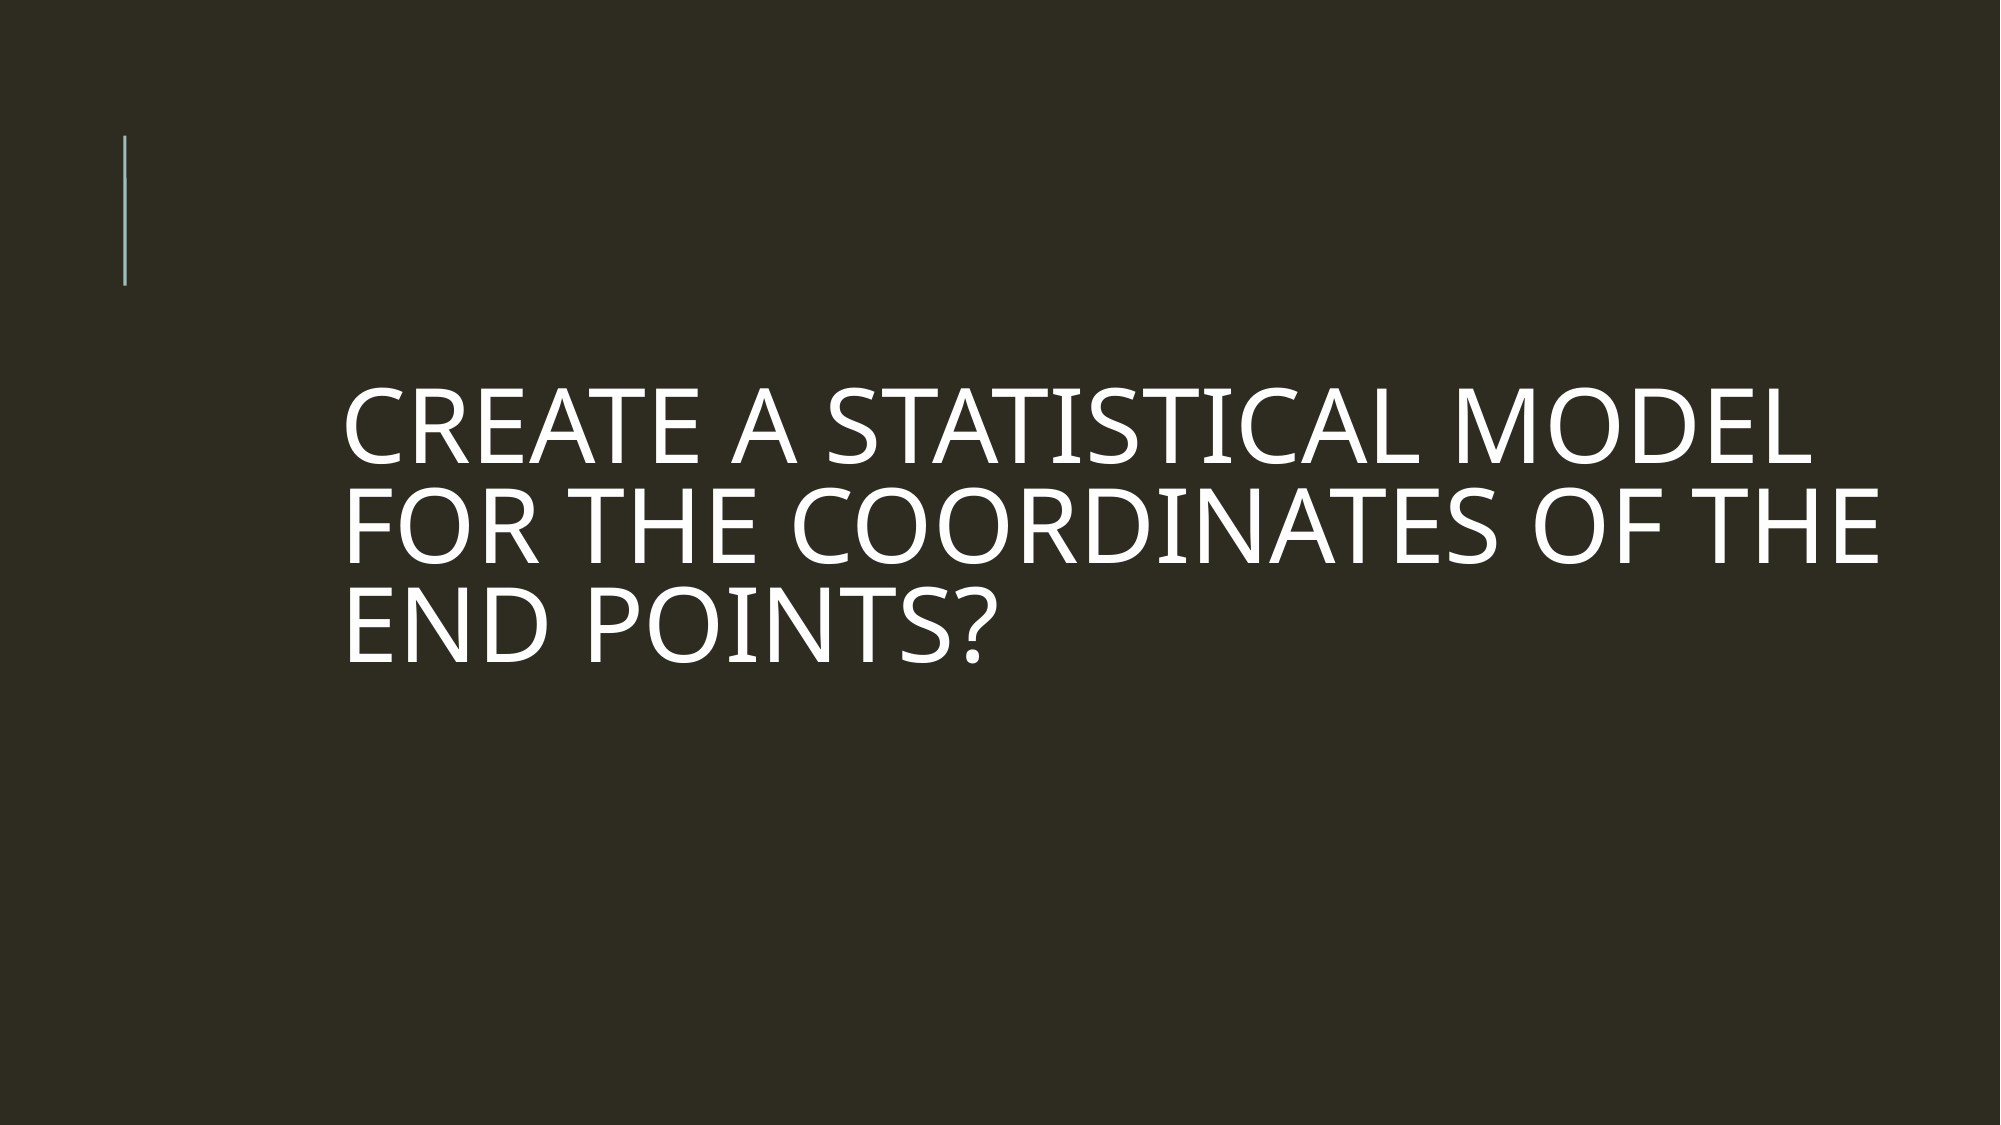

# CREATE A STATISTICAL MODEL FOR THE COORDINATES OF THE END POINTS?